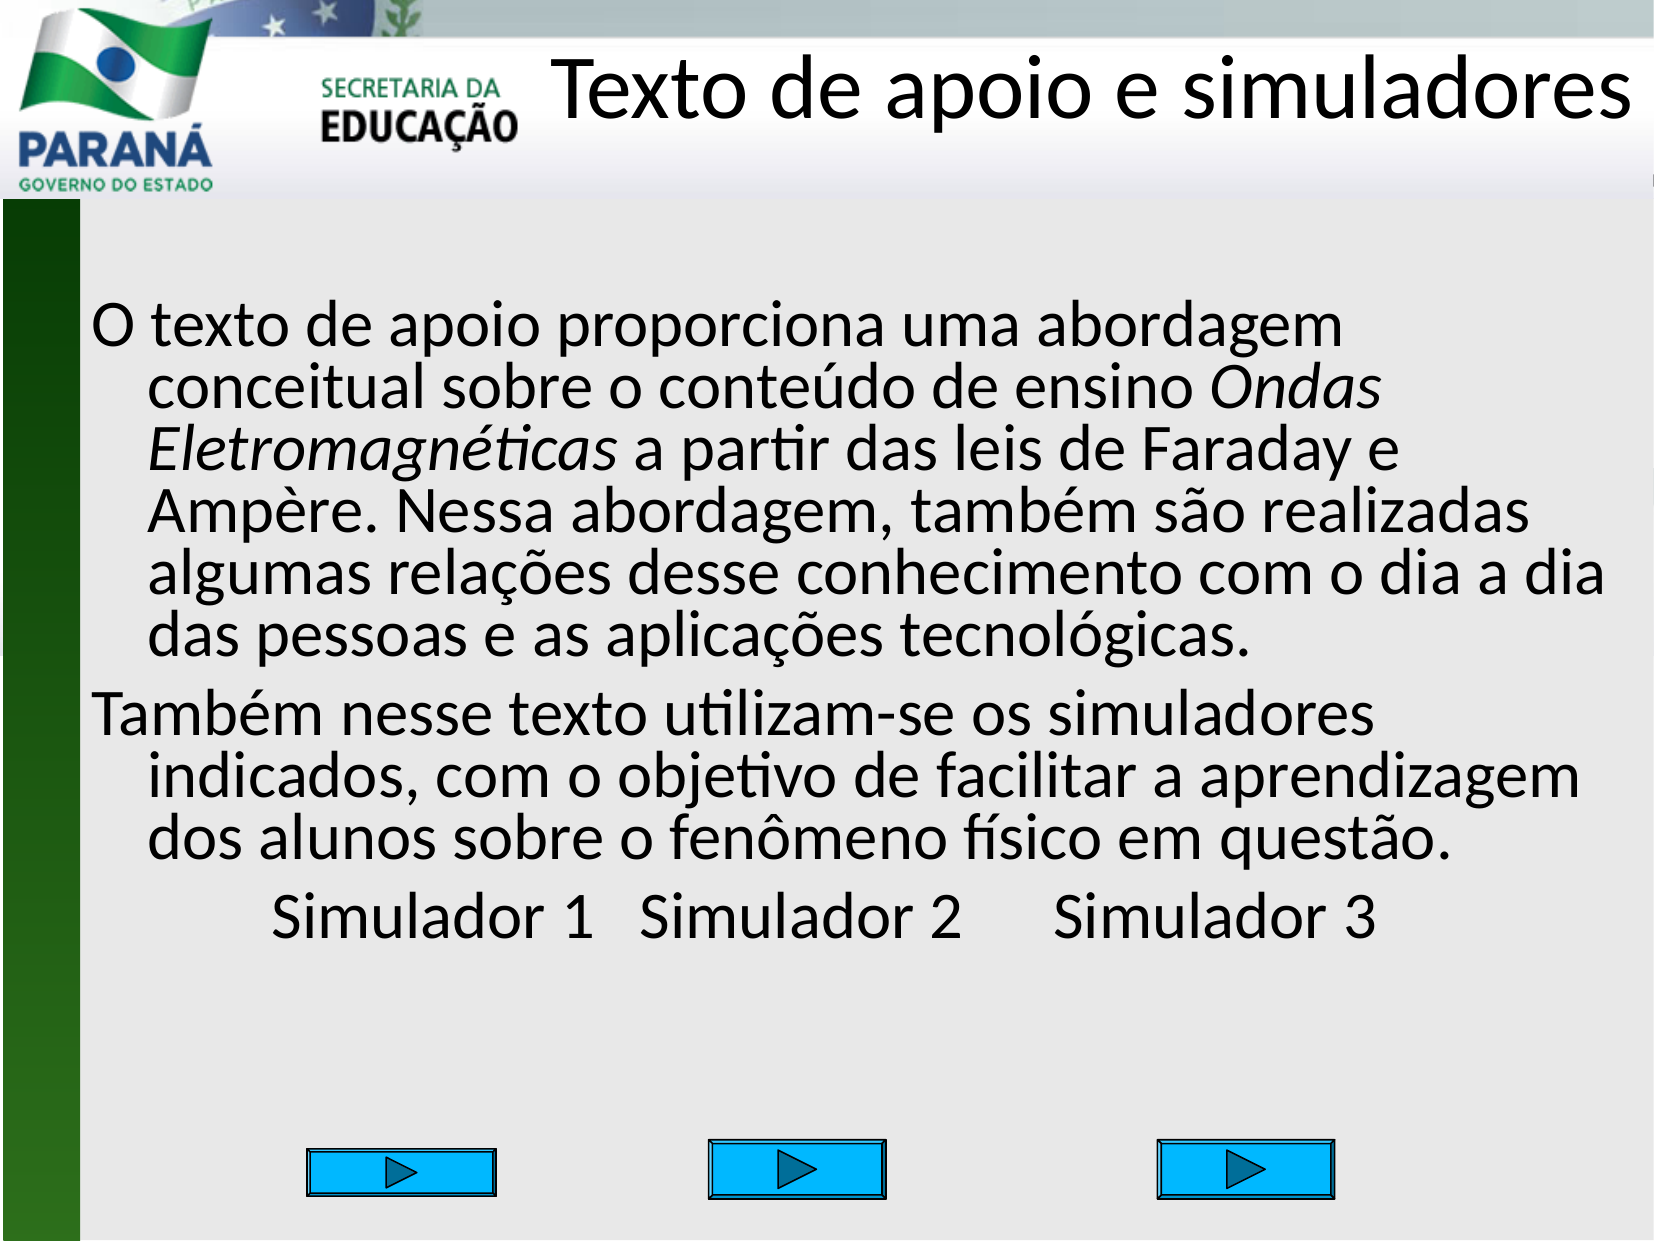

# Texto de apoio e simuladores
O texto de apoio proporciona uma abordagem conceitual sobre o conteúdo de ensino Ondas Eletromagnéticas a partir das leis de Faraday e Ampère. Nessa abordagem, também são realizadas algumas relações desse conhecimento com o dia a dia das pessoas e as aplicações tecnológicas.
Também nesse texto utilizam-se os simuladores indicados, com o objetivo de facilitar a aprendizagem dos alunos sobre o fenômeno físico em questão.
 Simulador 1 Simulador 2 Simulador 3